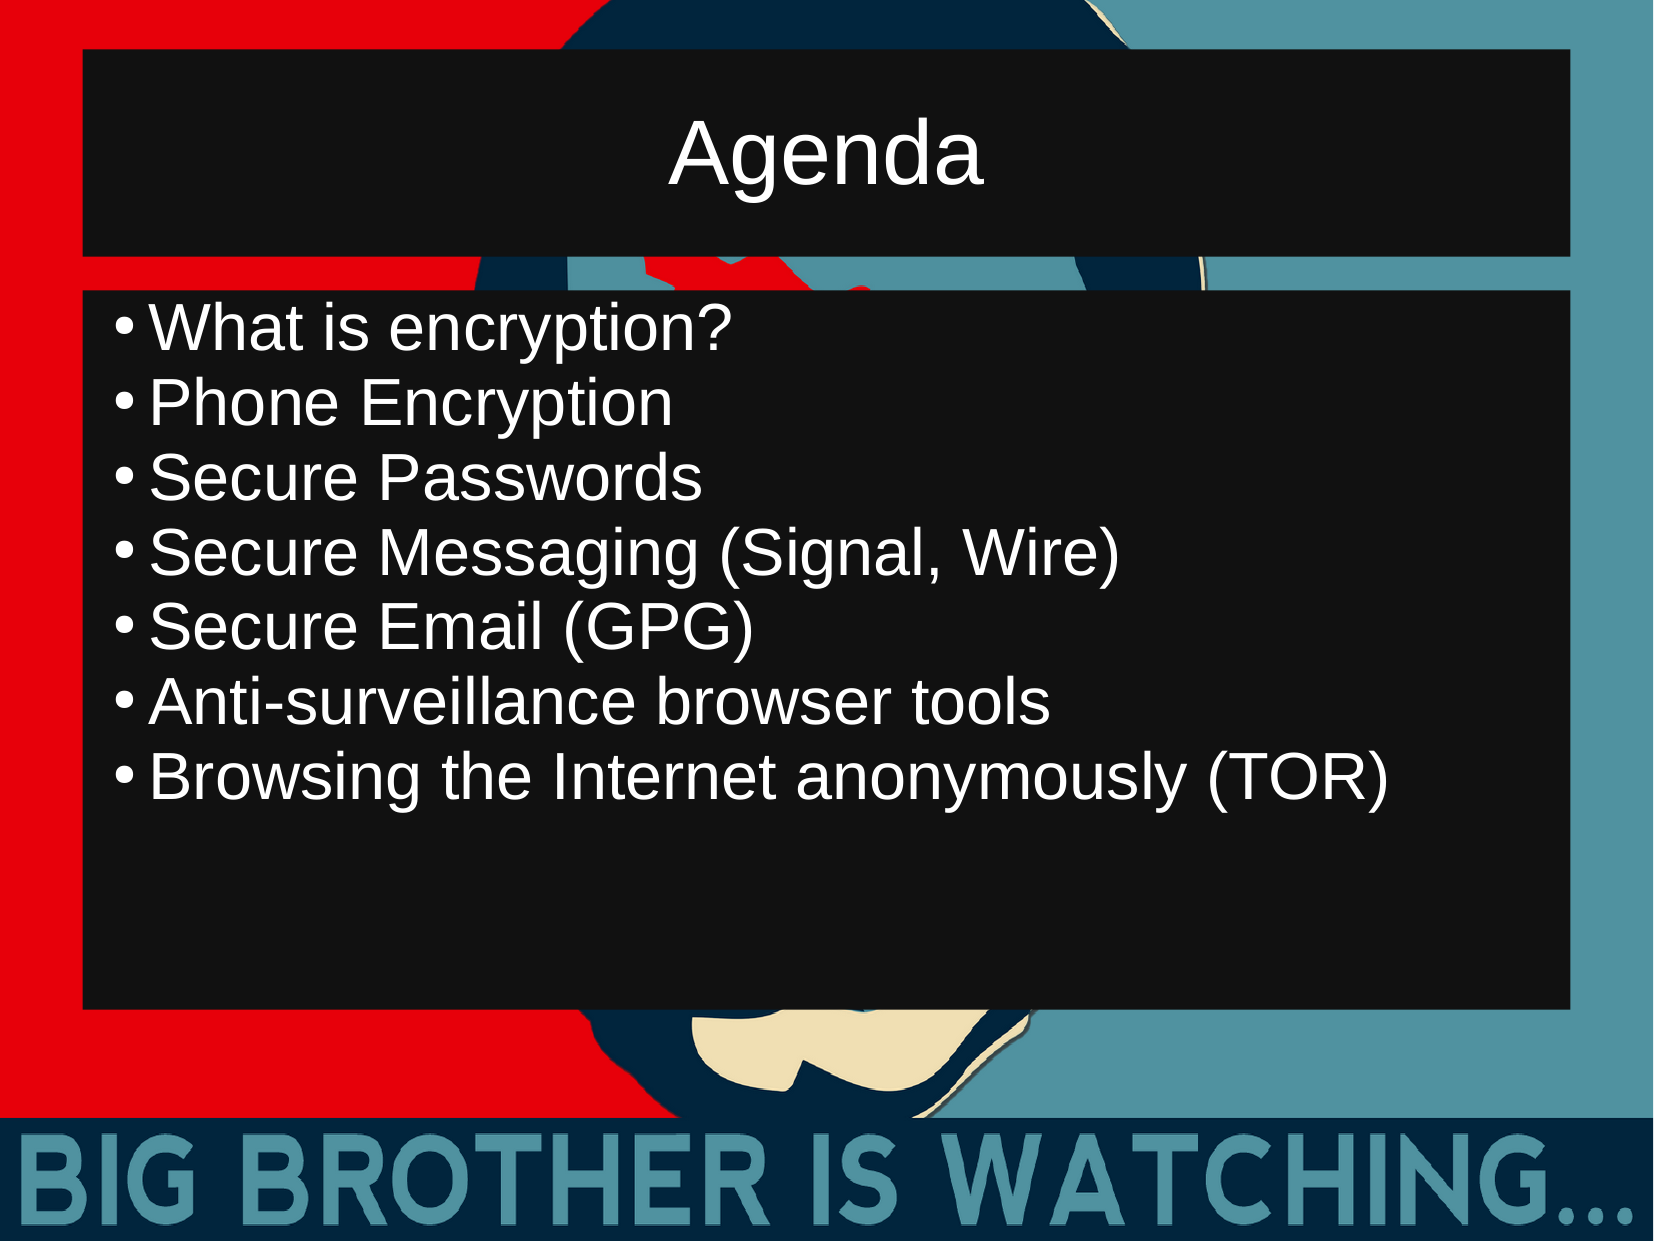

# Agenda
What is encryption?
Phone Encryption
Secure Passwords
Secure Messaging (Signal, Wire)
Secure Email (GPG)
Anti-surveillance browser tools
Browsing the Internet anonymously (TOR)